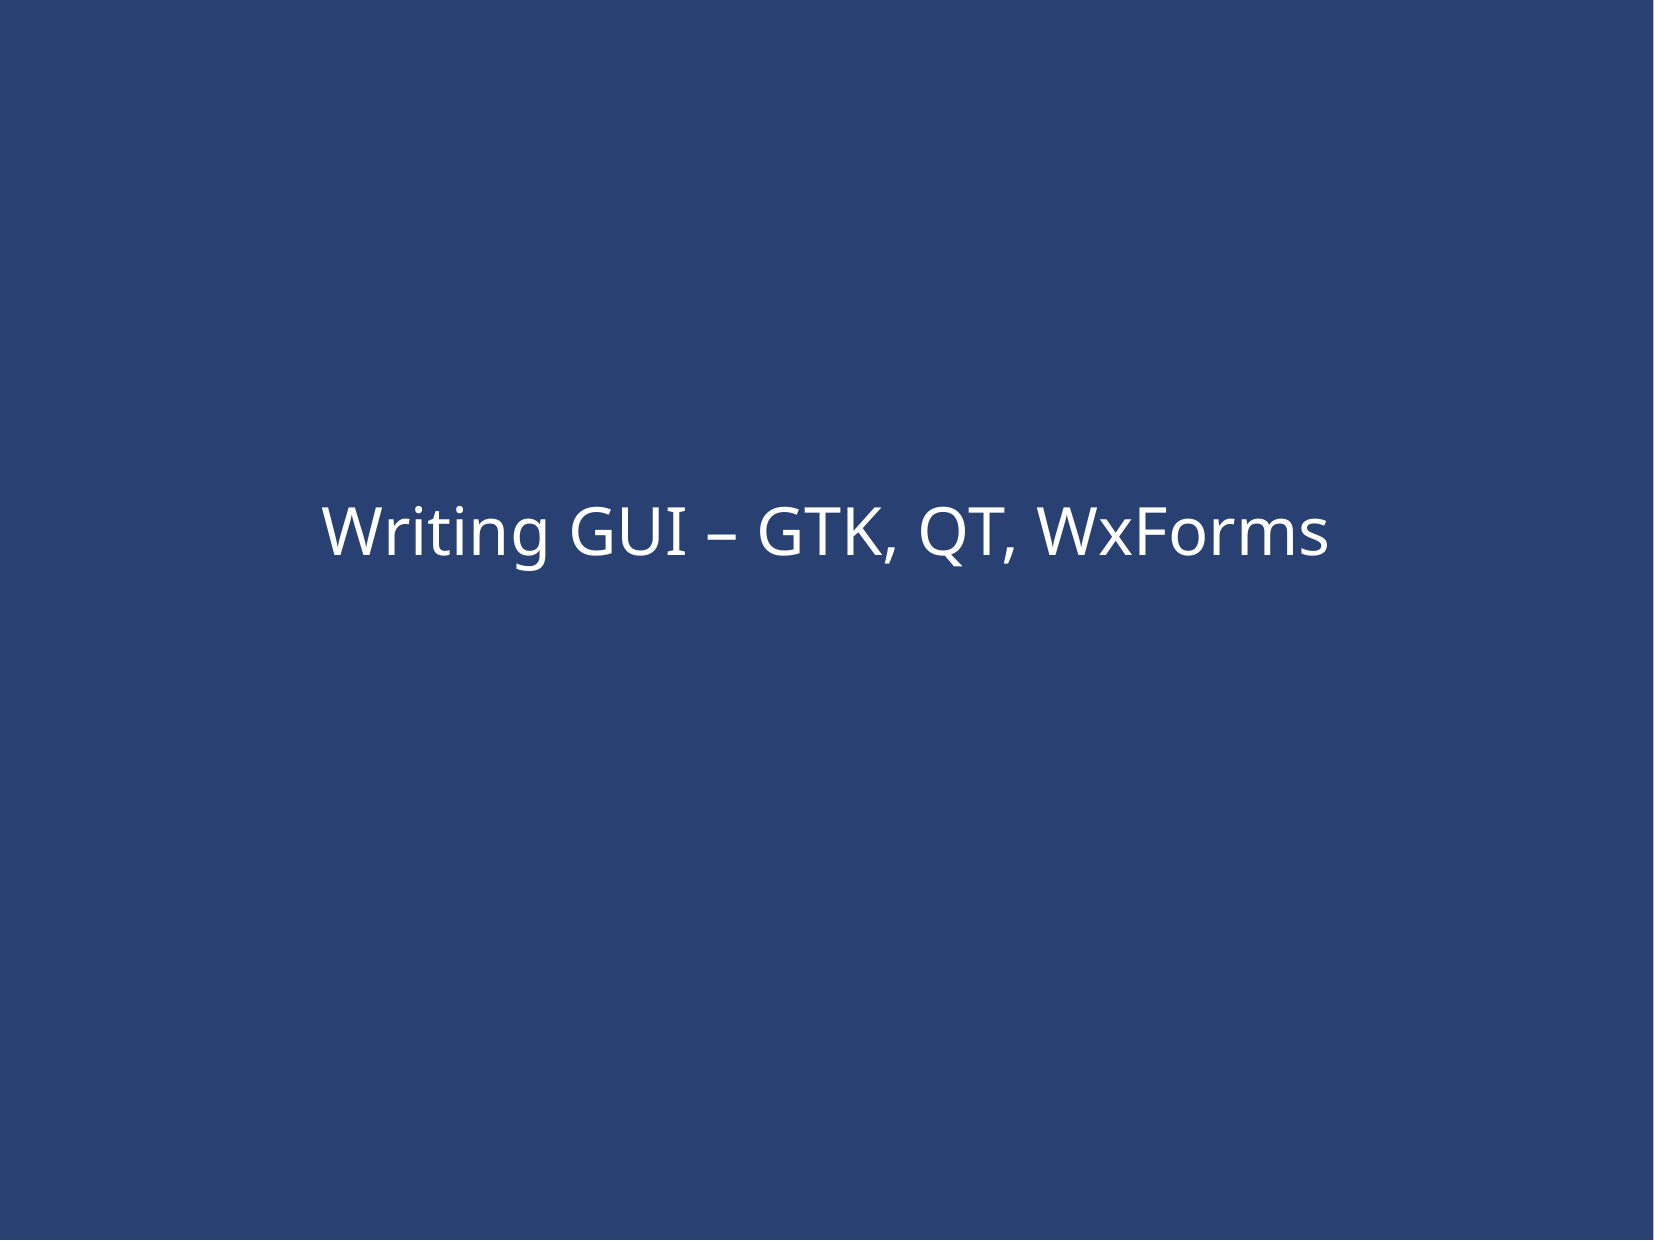

# Writing GUI – GTK, QT, WxForms